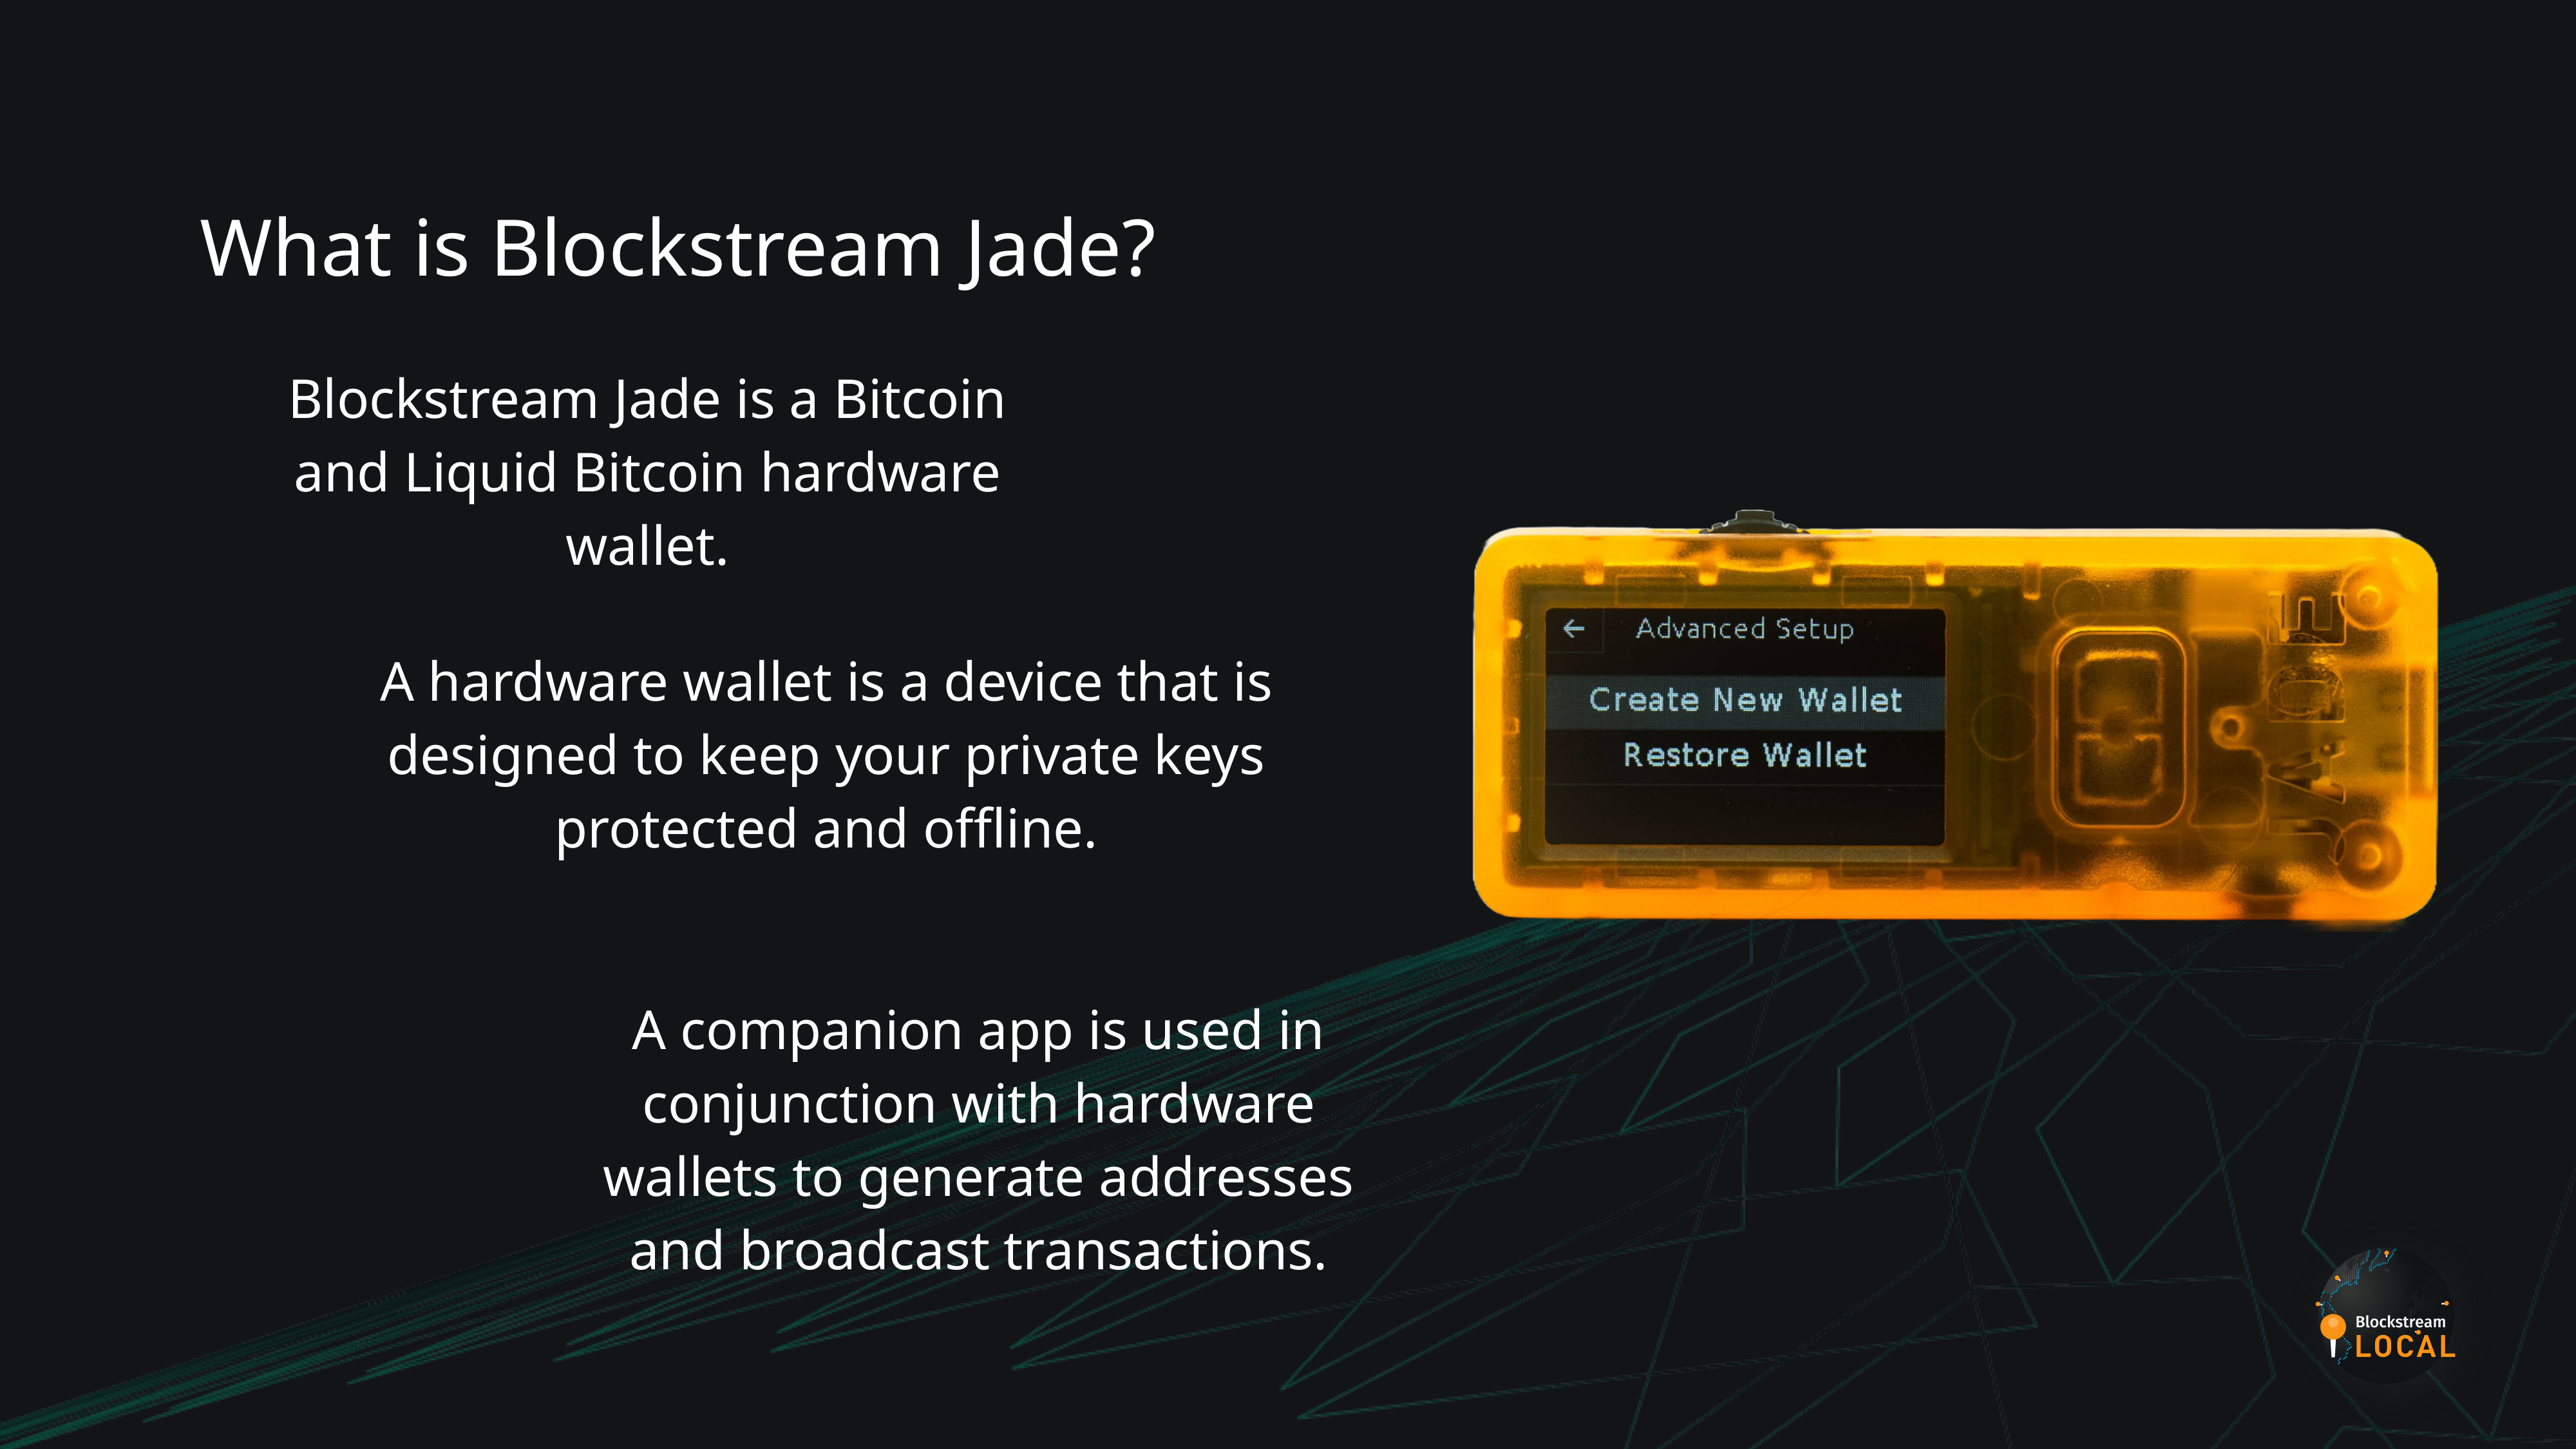

# What is Blockstream Jade?
Blockstream Jade is a Bitcoin and Liquid Bitcoin hardware wallet.
A hardware wallet is a device that is designed to keep your private keys protected and offline.
A companion app is used in conjunction with hardware wallets to generate addresses and broadcast transactions.